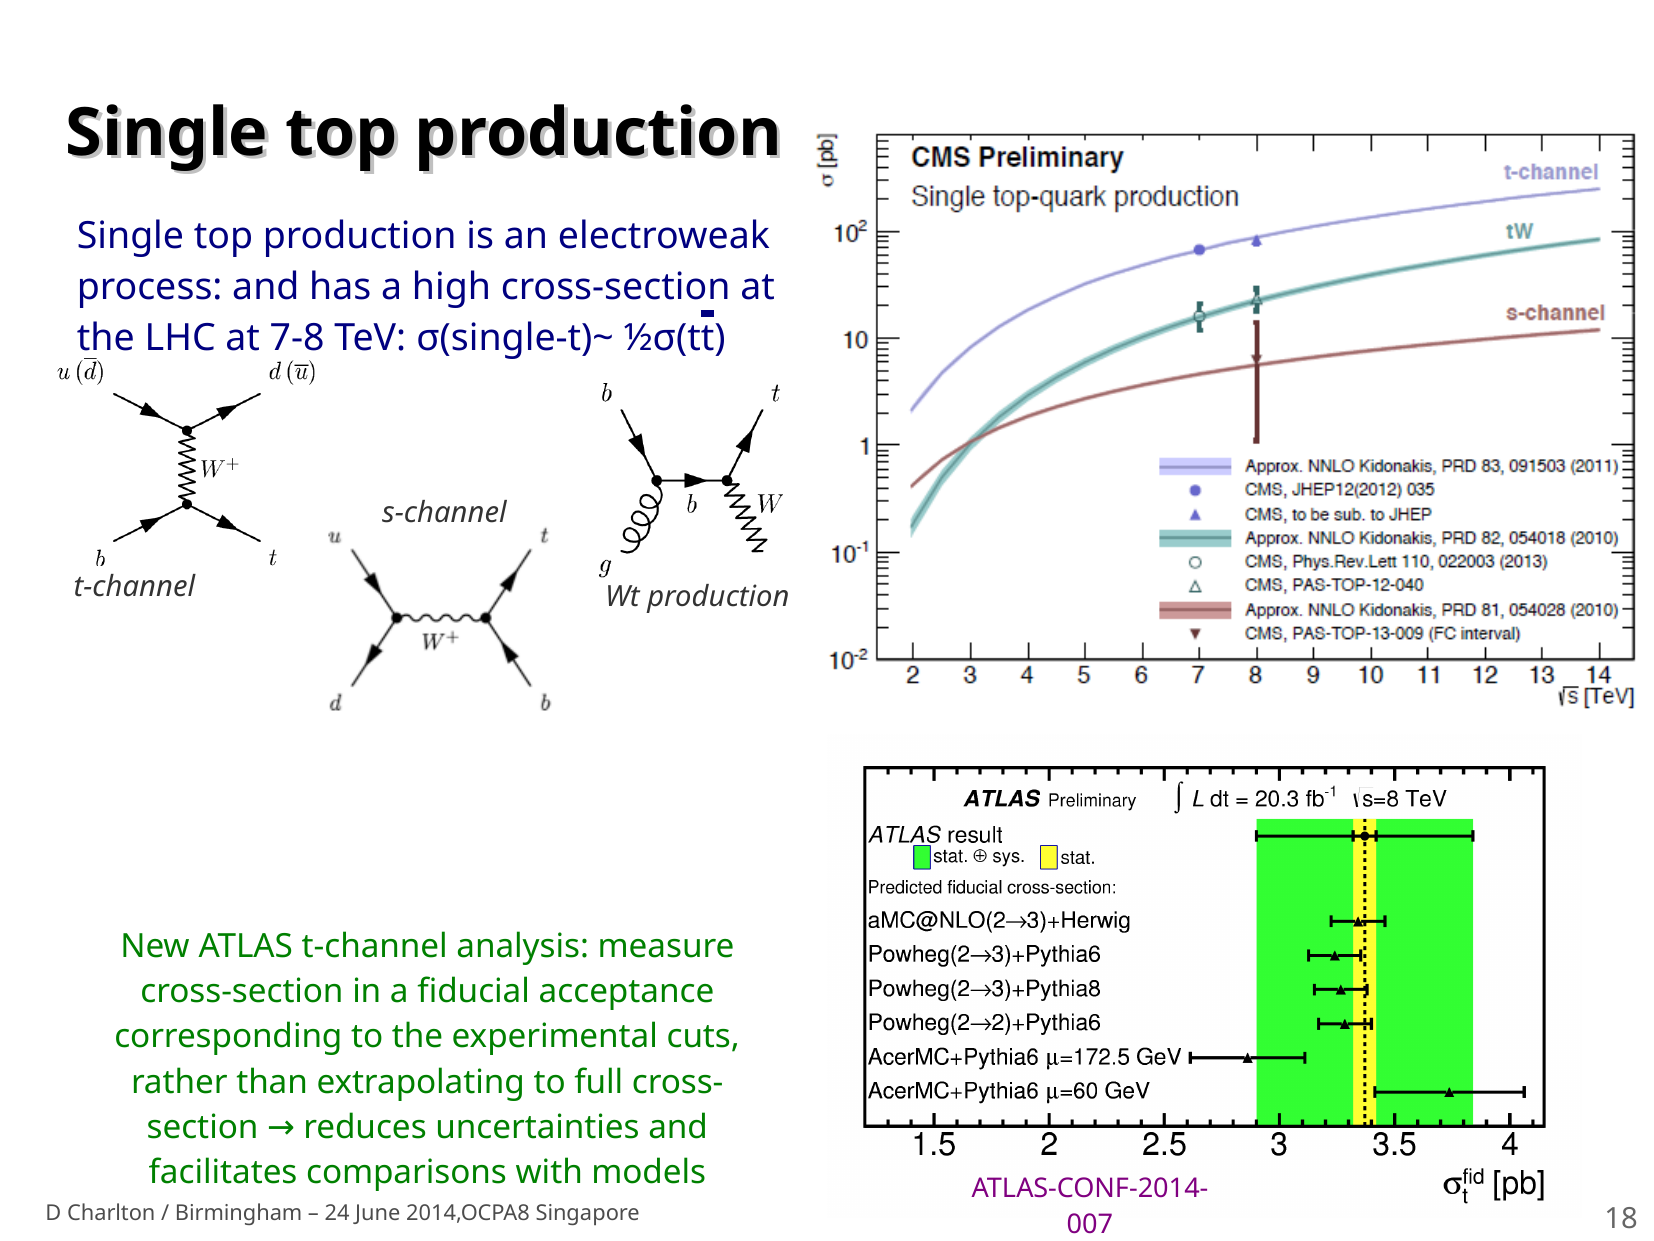

Single top production
Single top production is an electroweak process: and has a high cross-section at the LHC at 7-8 TeV: σ(single-t)~ ½σ(tt)
New ATLAS t-channel analysis: measure cross-section in a fiducial acceptance corresponding to the experimental cuts, rather than extrapolating to full cross-section → reduces uncertainties and facilitates comparisons with models
Standard ATLAS approach for measurements, now extended to top (and Higgs) sectors
s-channel
t-channel
Wt production
ATLAS-CONF-2014-007